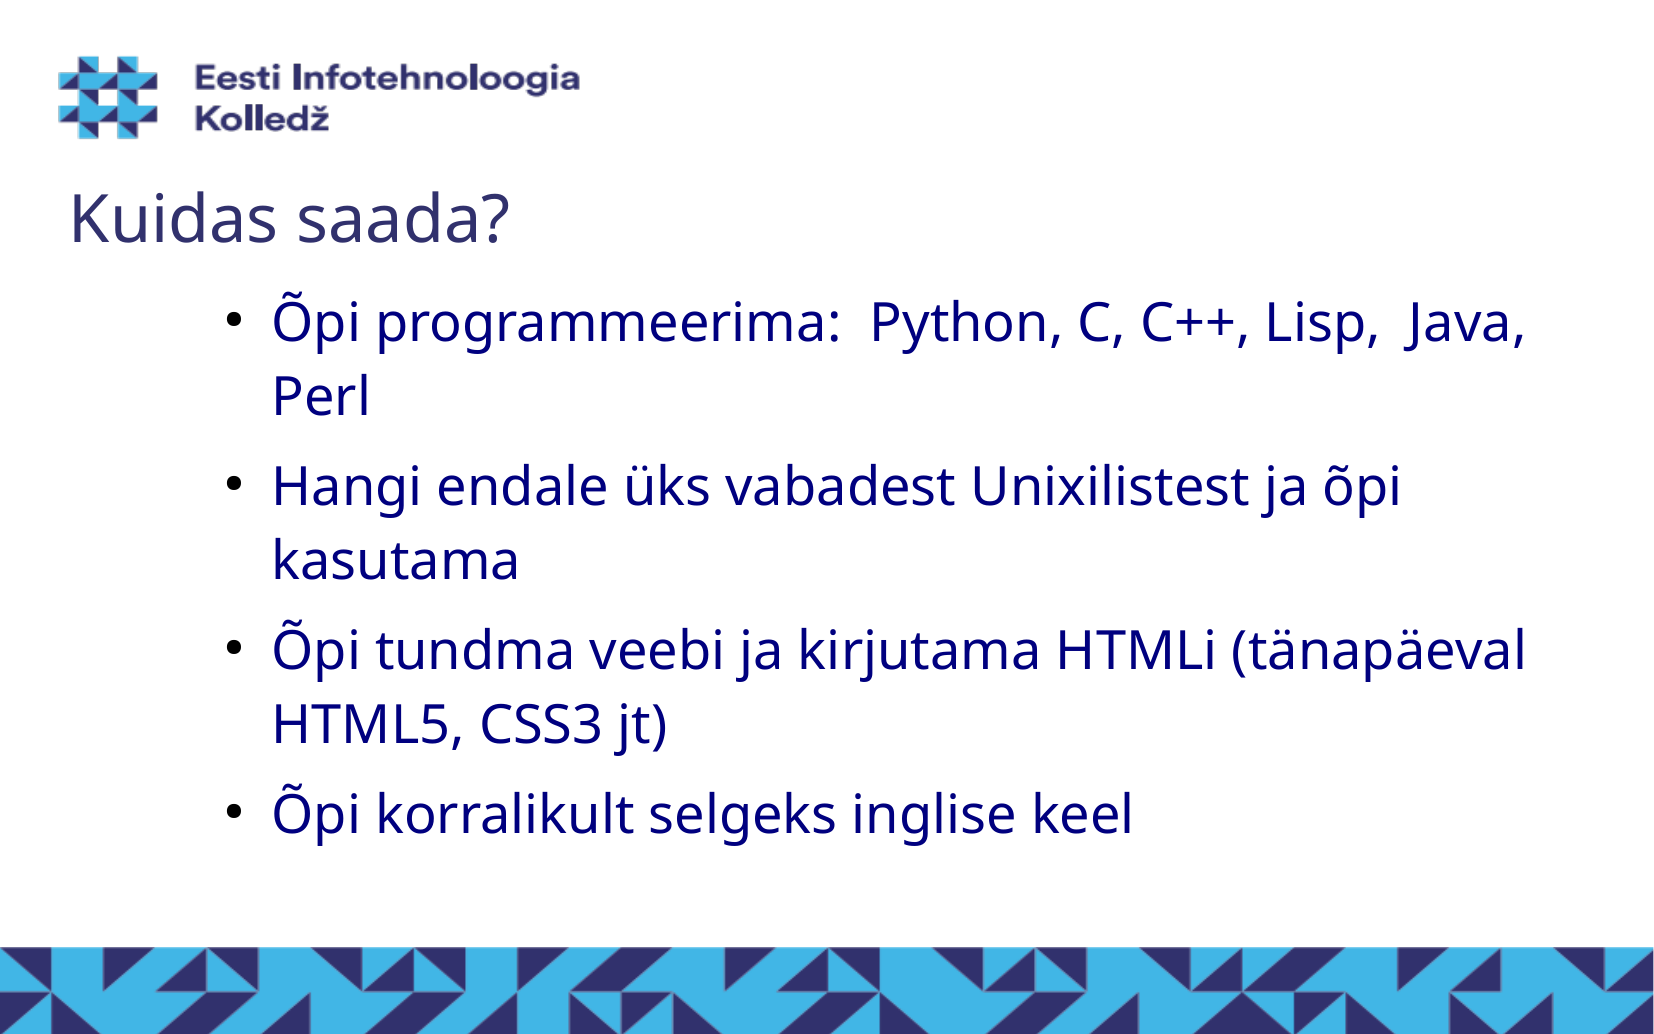

# Kuidas saada?
Õpi programmeerima: Python, C, C++, Lisp, Java, Perl
Hangi endale üks vabadest Unixilistest ja õpi kasutama
Õpi tundma veebi ja kirjutama HTMLi (tänapäeval HTML5, CSS3 jt)
Õpi korralikult selgeks inglise keel